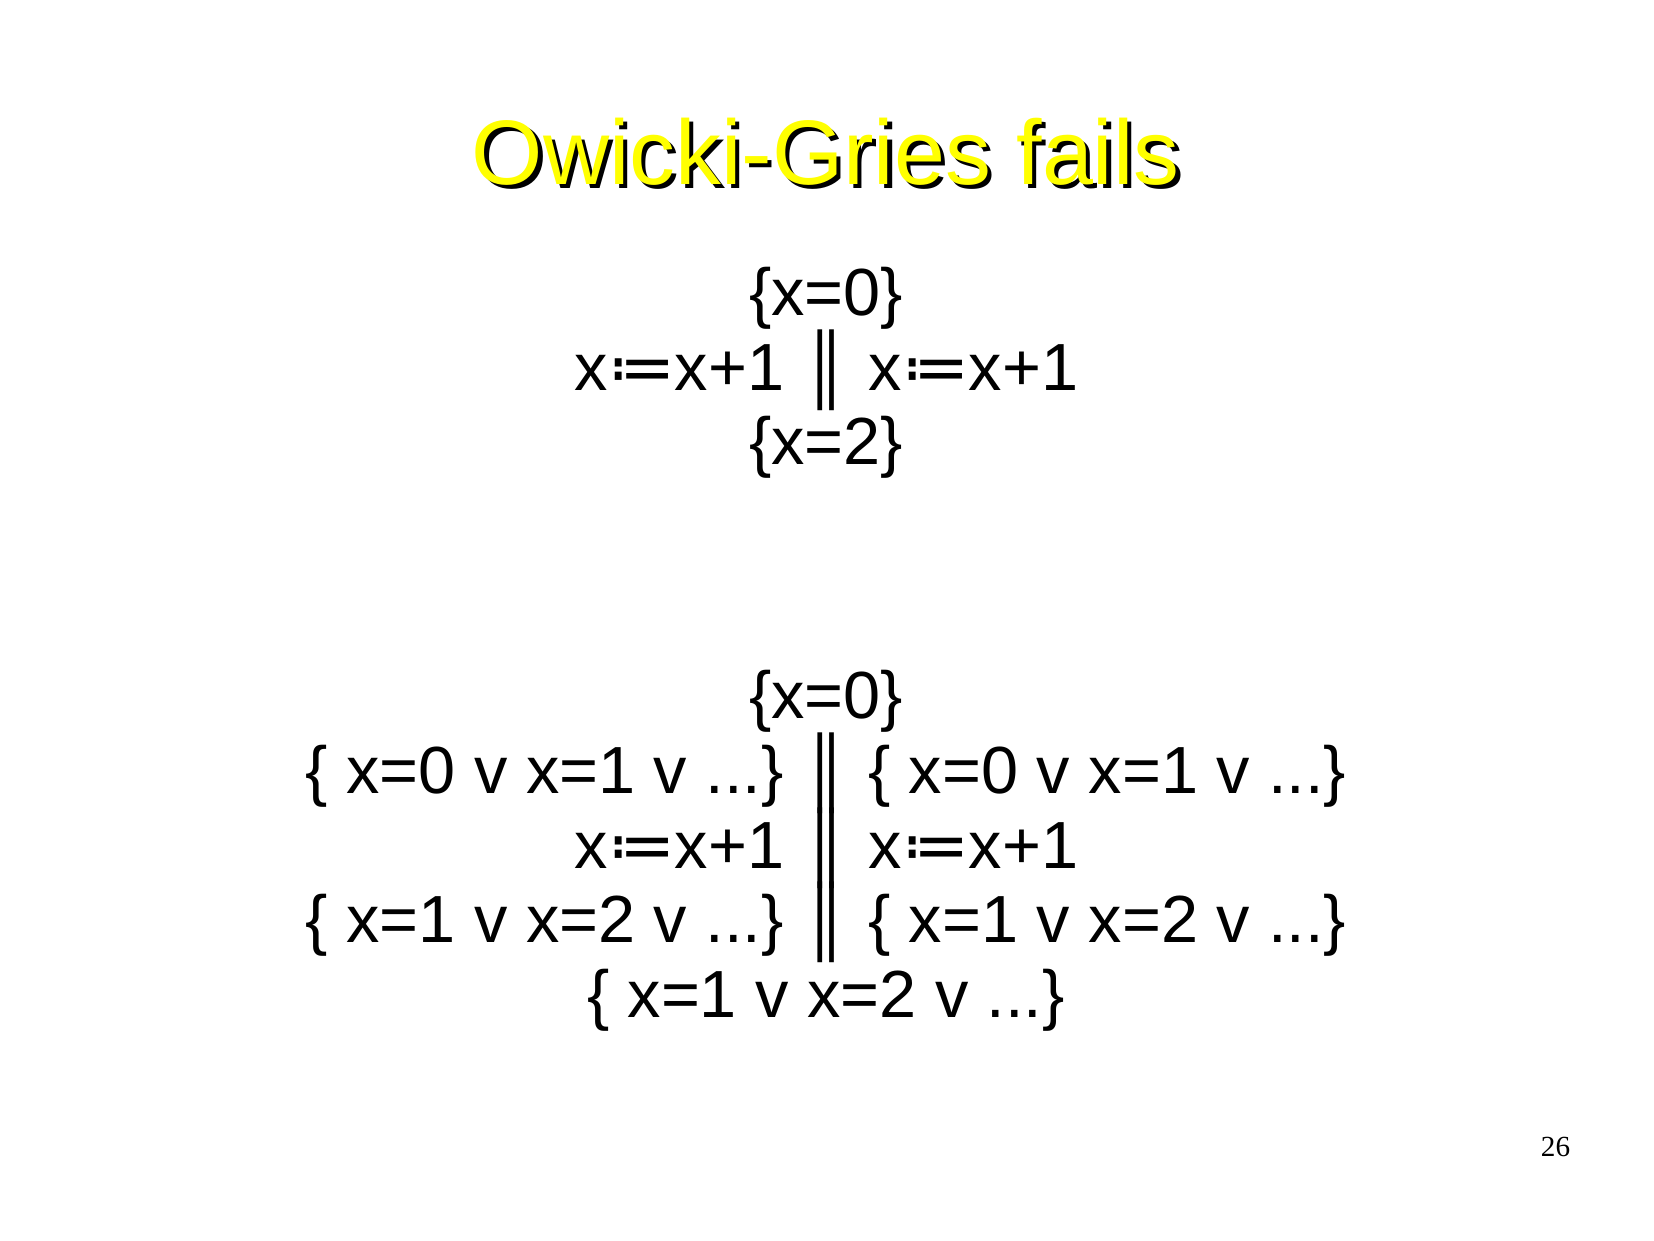

# Owicki-Gries fails
{x=0}
x≔x+1 ║ x≔x+1
{x=2}
{x=0}
{ x=0 v x=1 v ...} ║ { x=0 v x=1 v ...}
x≔x+1 ║ x≔x+1
{ x=1 v x=2 v ...} ║ { x=1 v x=2 v ...}
{ x=1 v x=2 v ...}
26